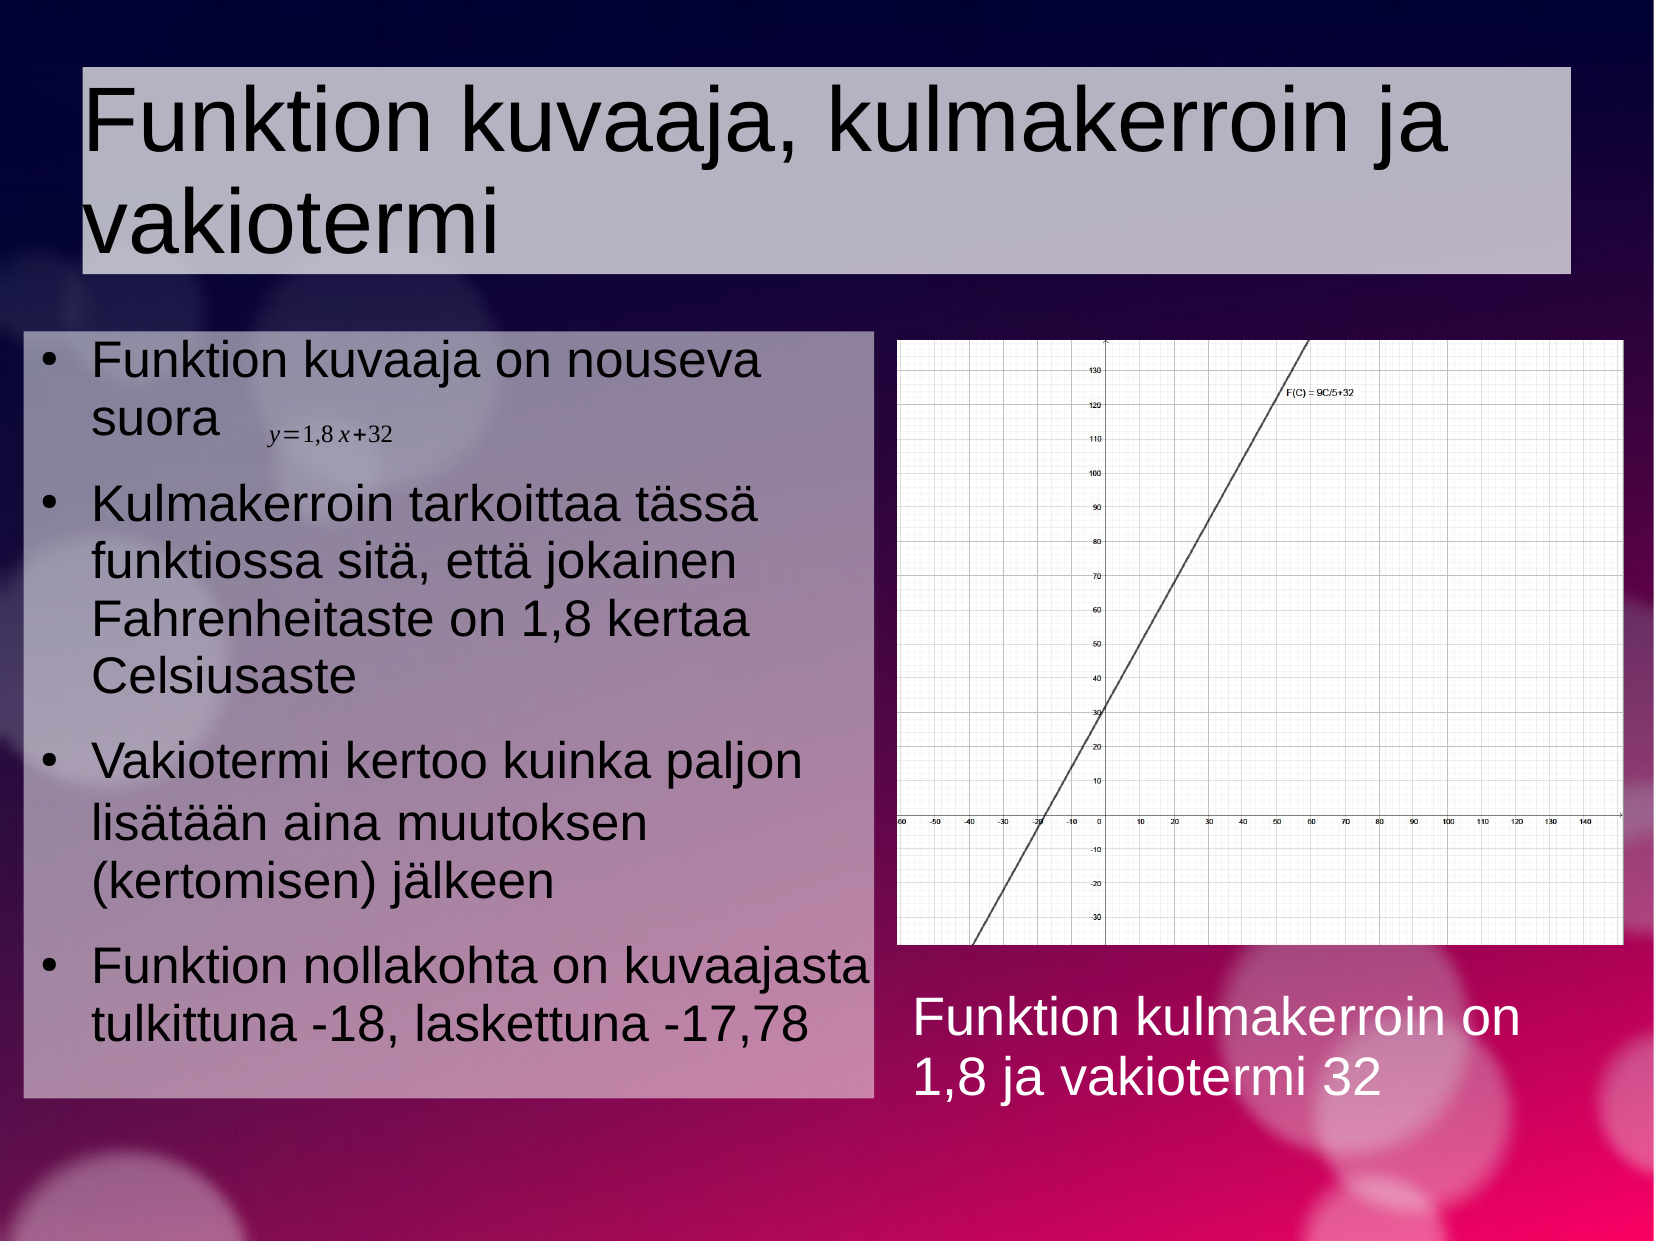

# Funktion kuvaaja, kulmakerroin ja vakiotermi
Funktion kuvaaja on nouseva suora
Kulmakerroin tarkoittaa tässä funktiossa sitä, että jokainen Fahrenheitaste on 1,8 kertaa Celsiusaste
Vakiotermi kertoo kuinka paljon lisätään aina muutoksen (kertomisen) jälkeen
Funktion nollakohta on kuvaajasta tulkittuna -18, laskettuna -17,78
Funktion kulmakerroin on 1,8 ja vakiotermi 32